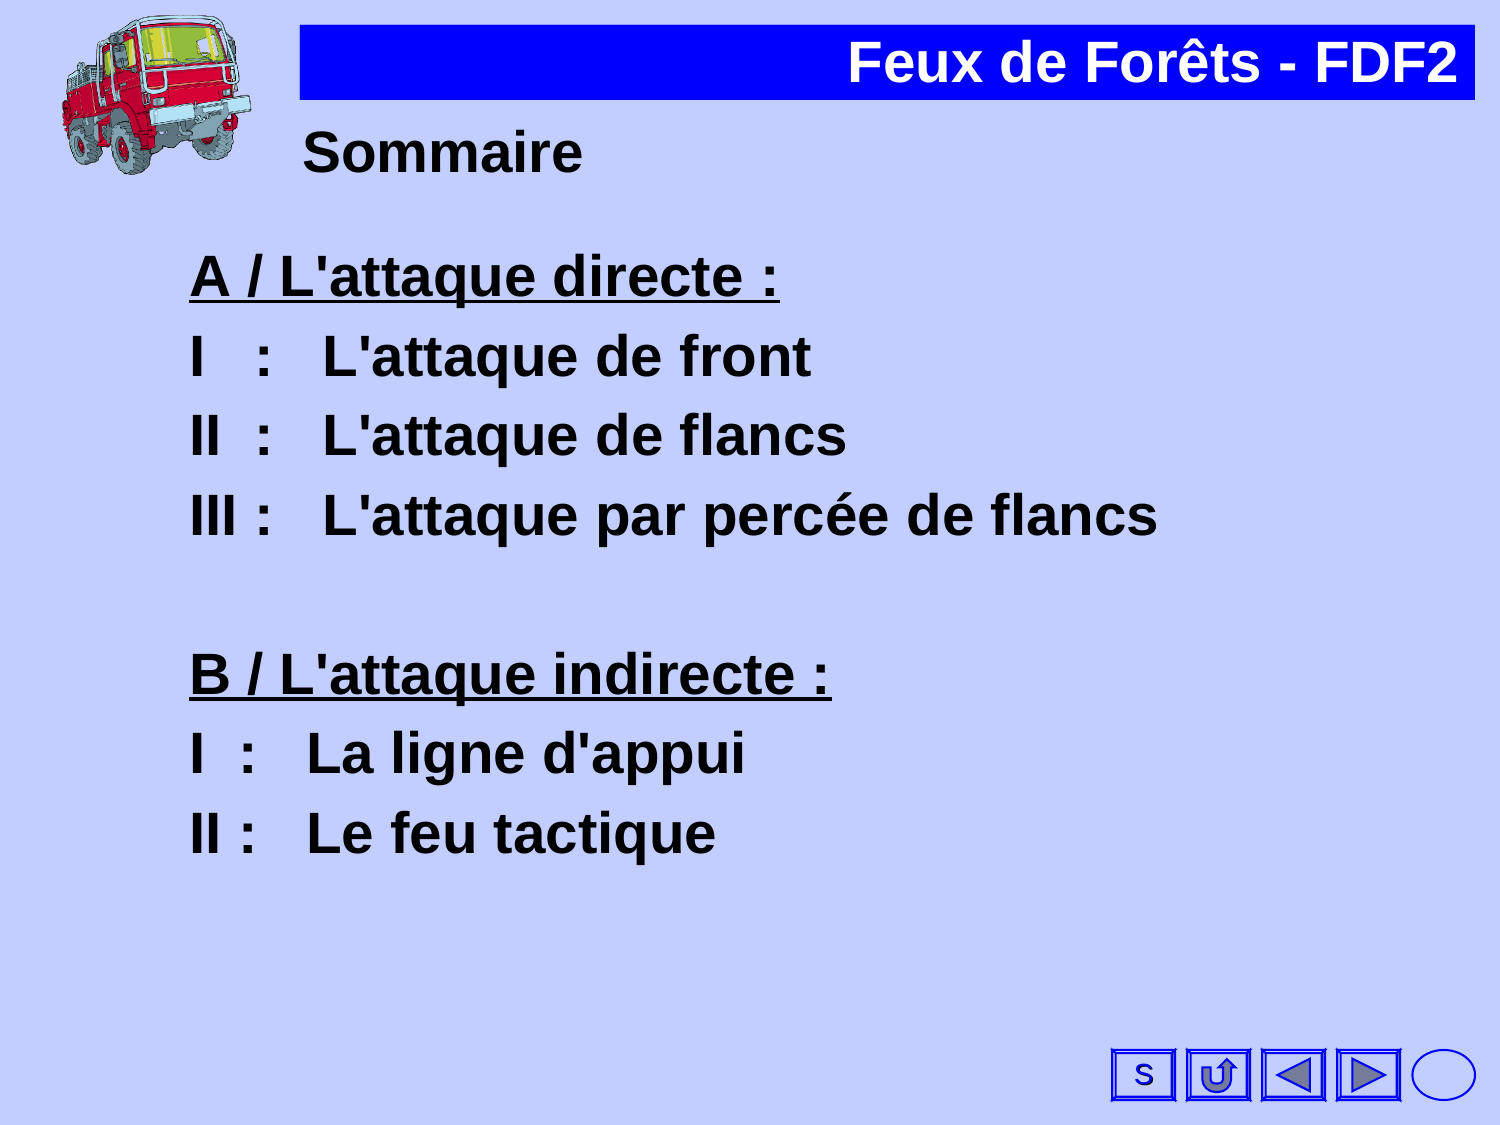

Feux de Forêts - FDF2
Sommaire
# A / L'attaque directe :
I : L'attaque de front
II : L'attaque de flancs
III : L'attaque par percée de flancs
B / L'attaque indirecte :
I : La ligne d'appui
II : Le feu tactique